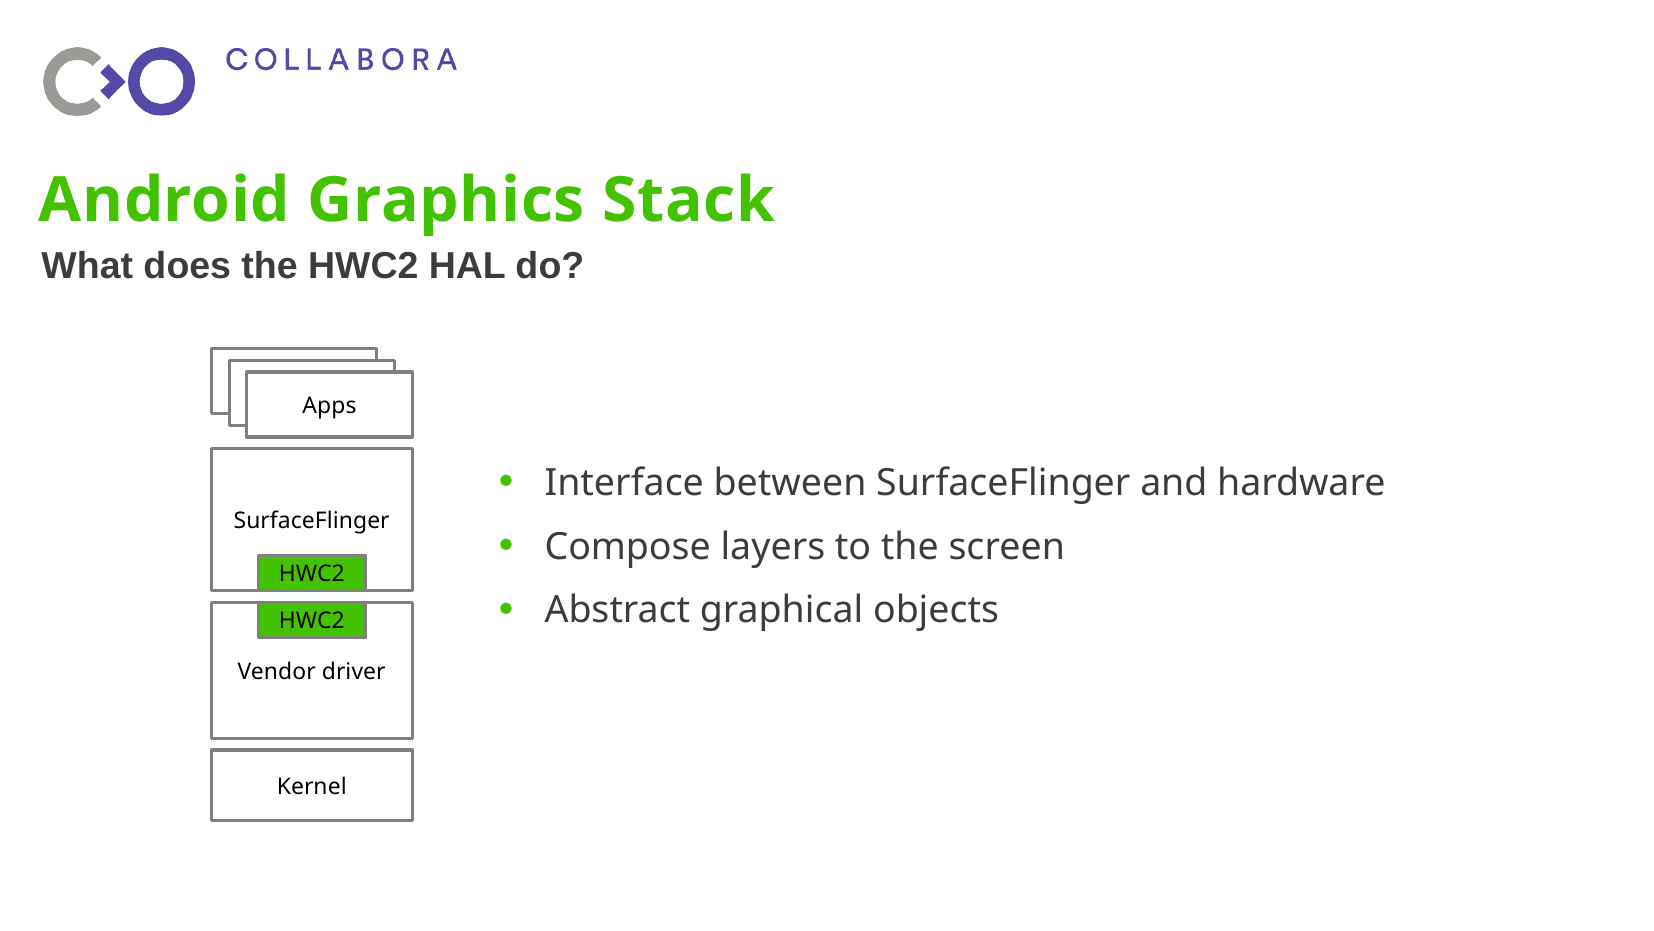

# Android Graphics Stack
What does the HWC2 HAL do?
Apps
Interface between SurfaceFlinger and hardware
Compose layers to the screen
Abstract graphical objects
SurfaceFlinger
HWC2
Vendor driver
HWC2
Kernel